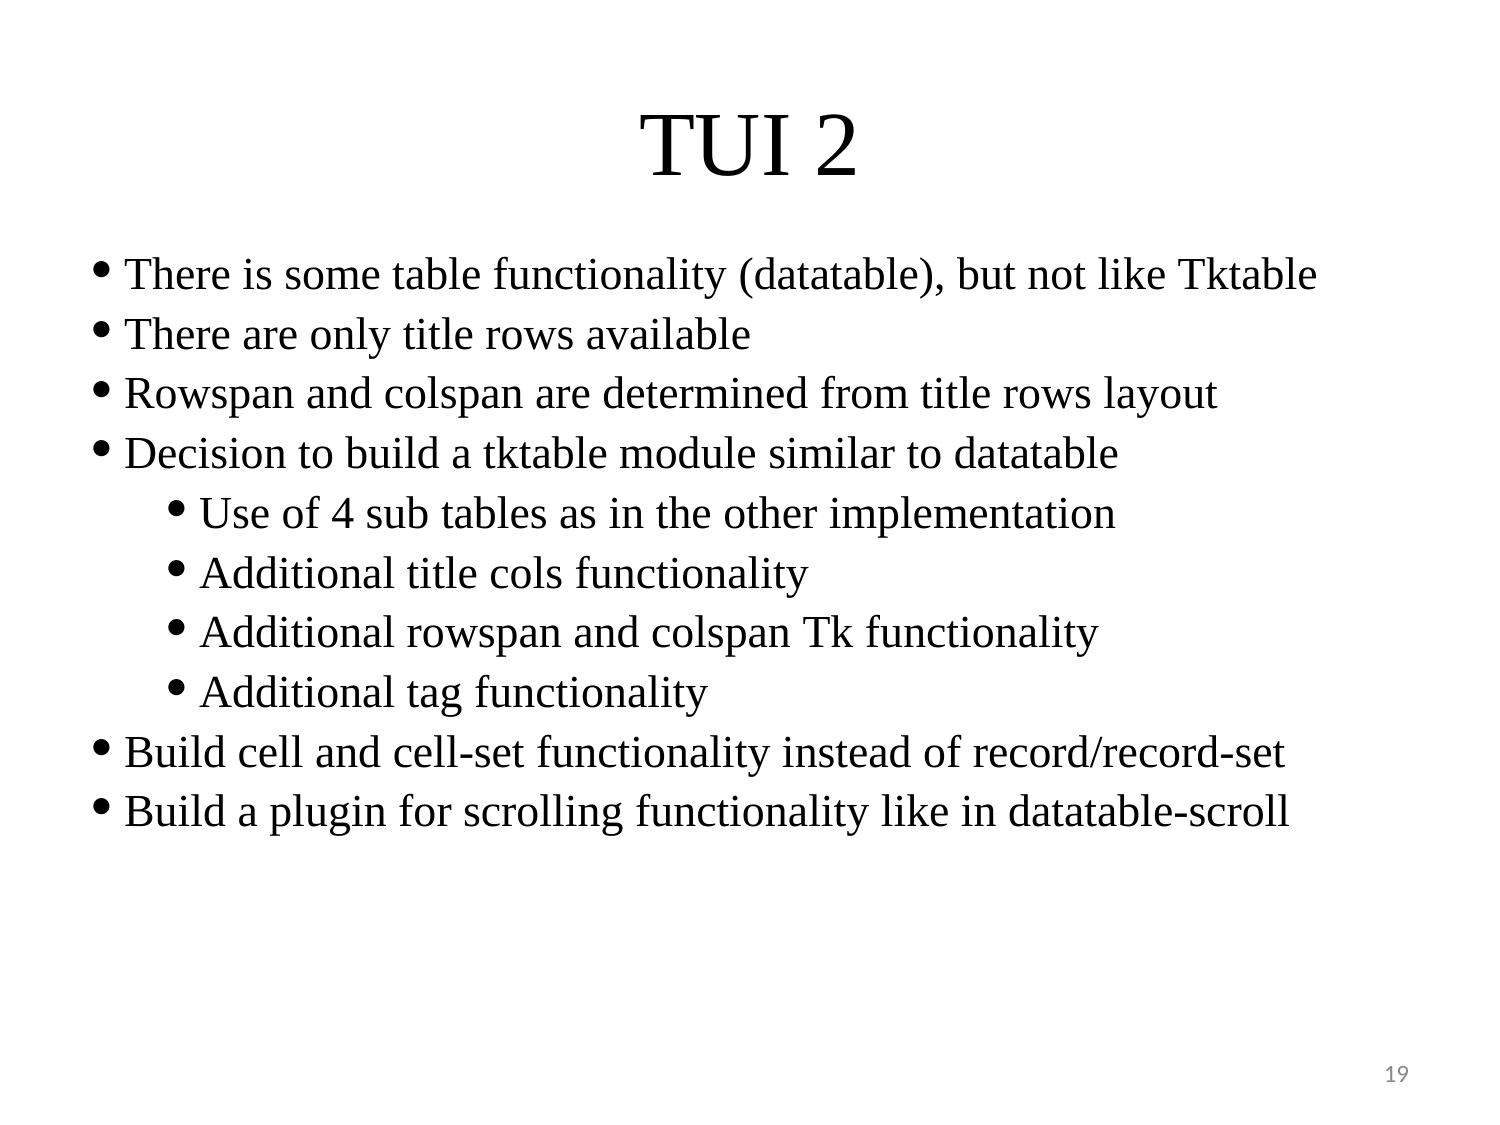

TUI 2‏
 There is some table functionality (datatable), but not like Tktable
 There are only title rows available
 Rowspan and colspan are determined from title rows layout
 Decision to build a tktable module similar to datatable
 Use of 4 sub tables as in the other implementation
 Additional title cols functionality
 Additional rowspan and colspan Tk functionality
 Additional tag functionality
 Build cell and cell-set functionality instead of record/record-set
 Build a plugin for scrolling functionality like in datatable-scroll
19